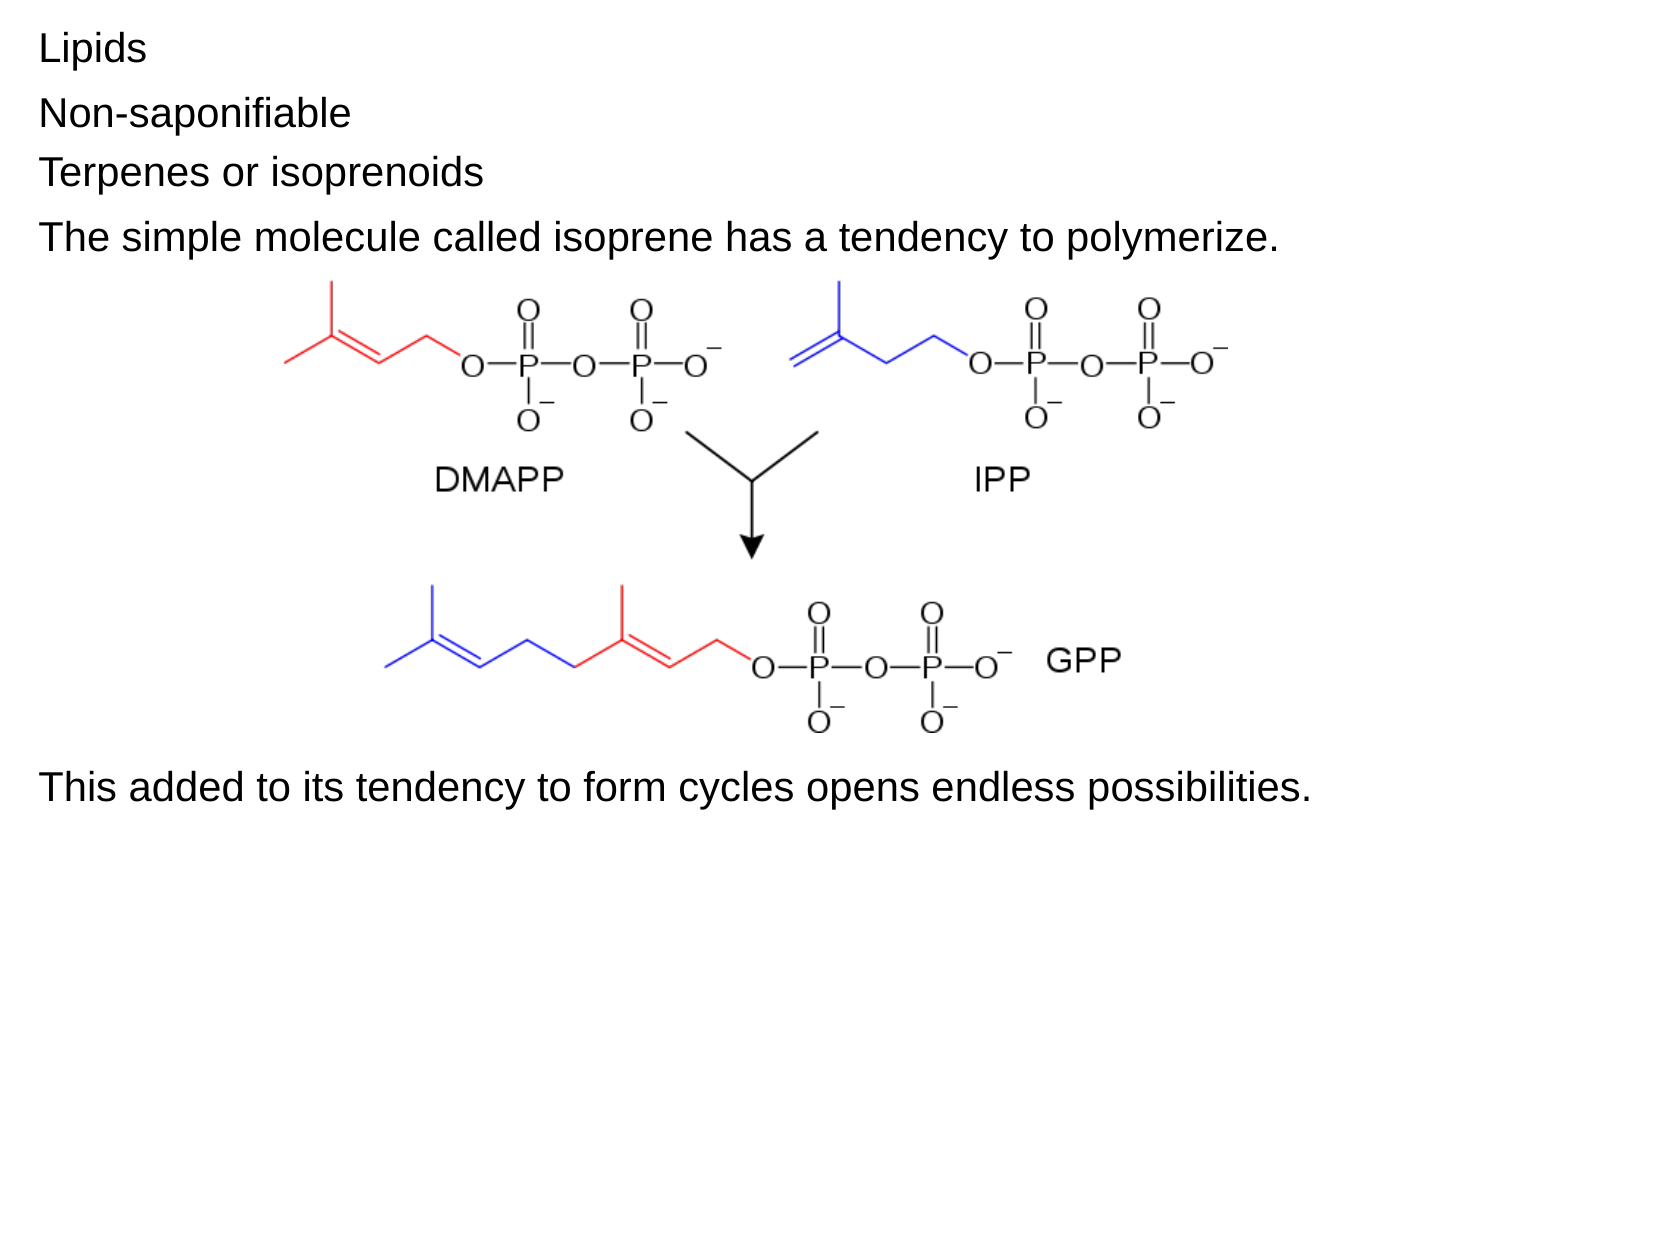

Lipids
Non-saponifiable
Terpenes or isoprenoids
The simple molecule called isoprene has a tendency to polymerize.
This added to its tendency to form cycles opens endless possibilities.